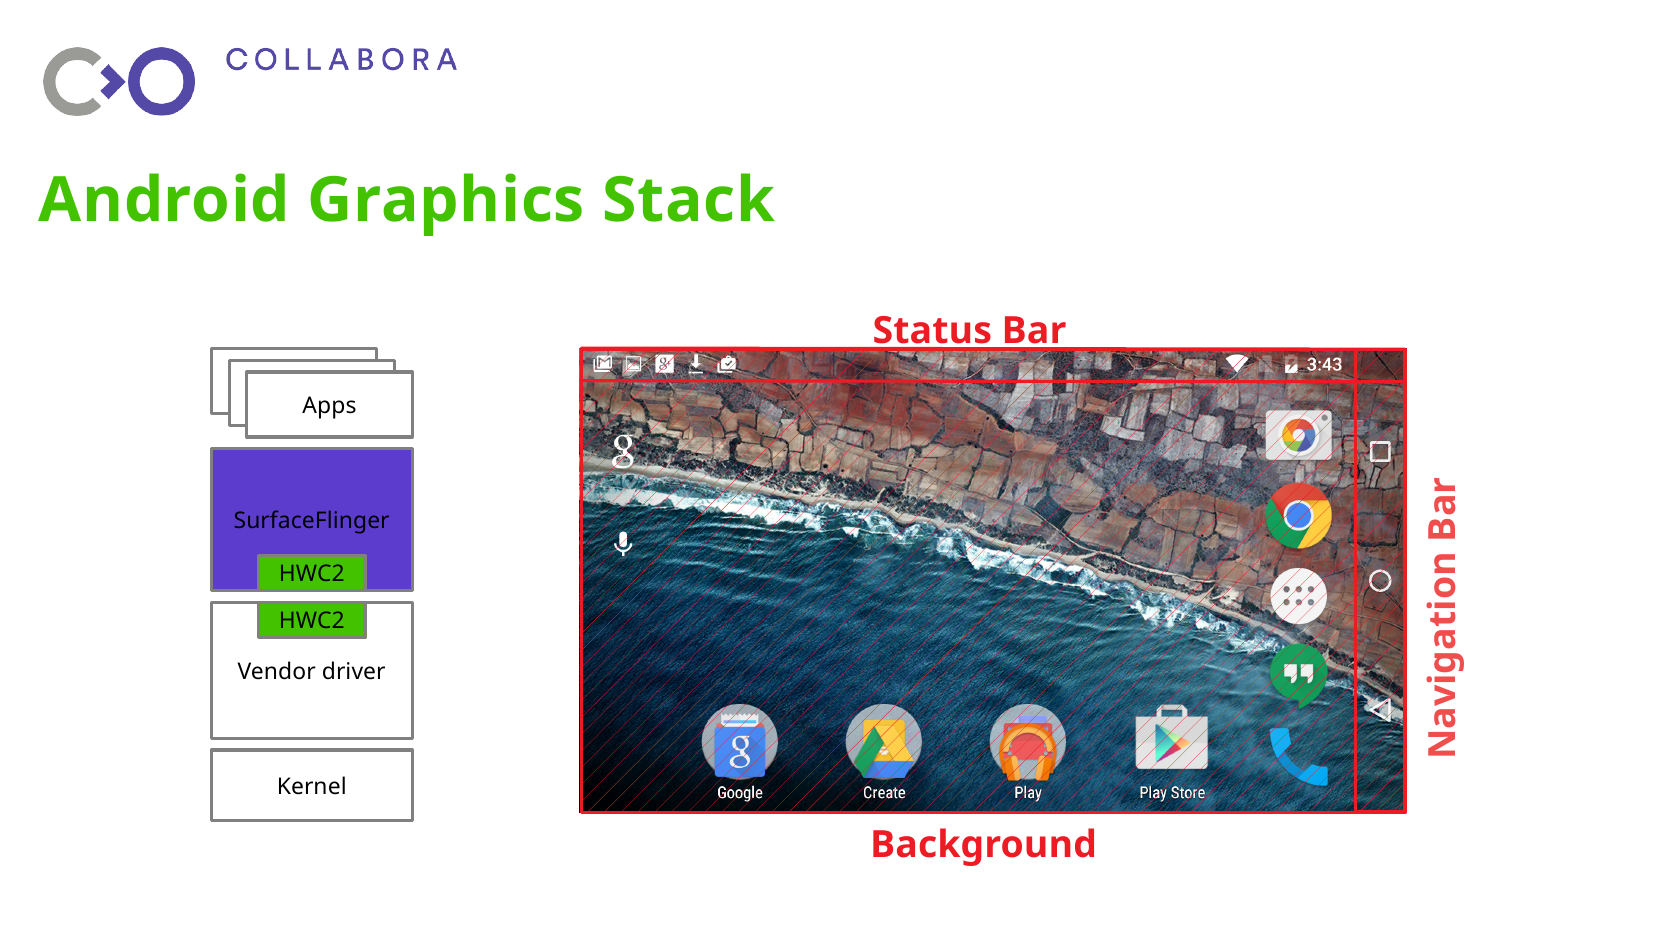

# Android Graphics Stack
Subtitle Karla regular
28pt
Status Bar
Apps
SurfaceFlinger
HWC2
Navigation Bar
Vendor driver
HWC2
Kernel
Background